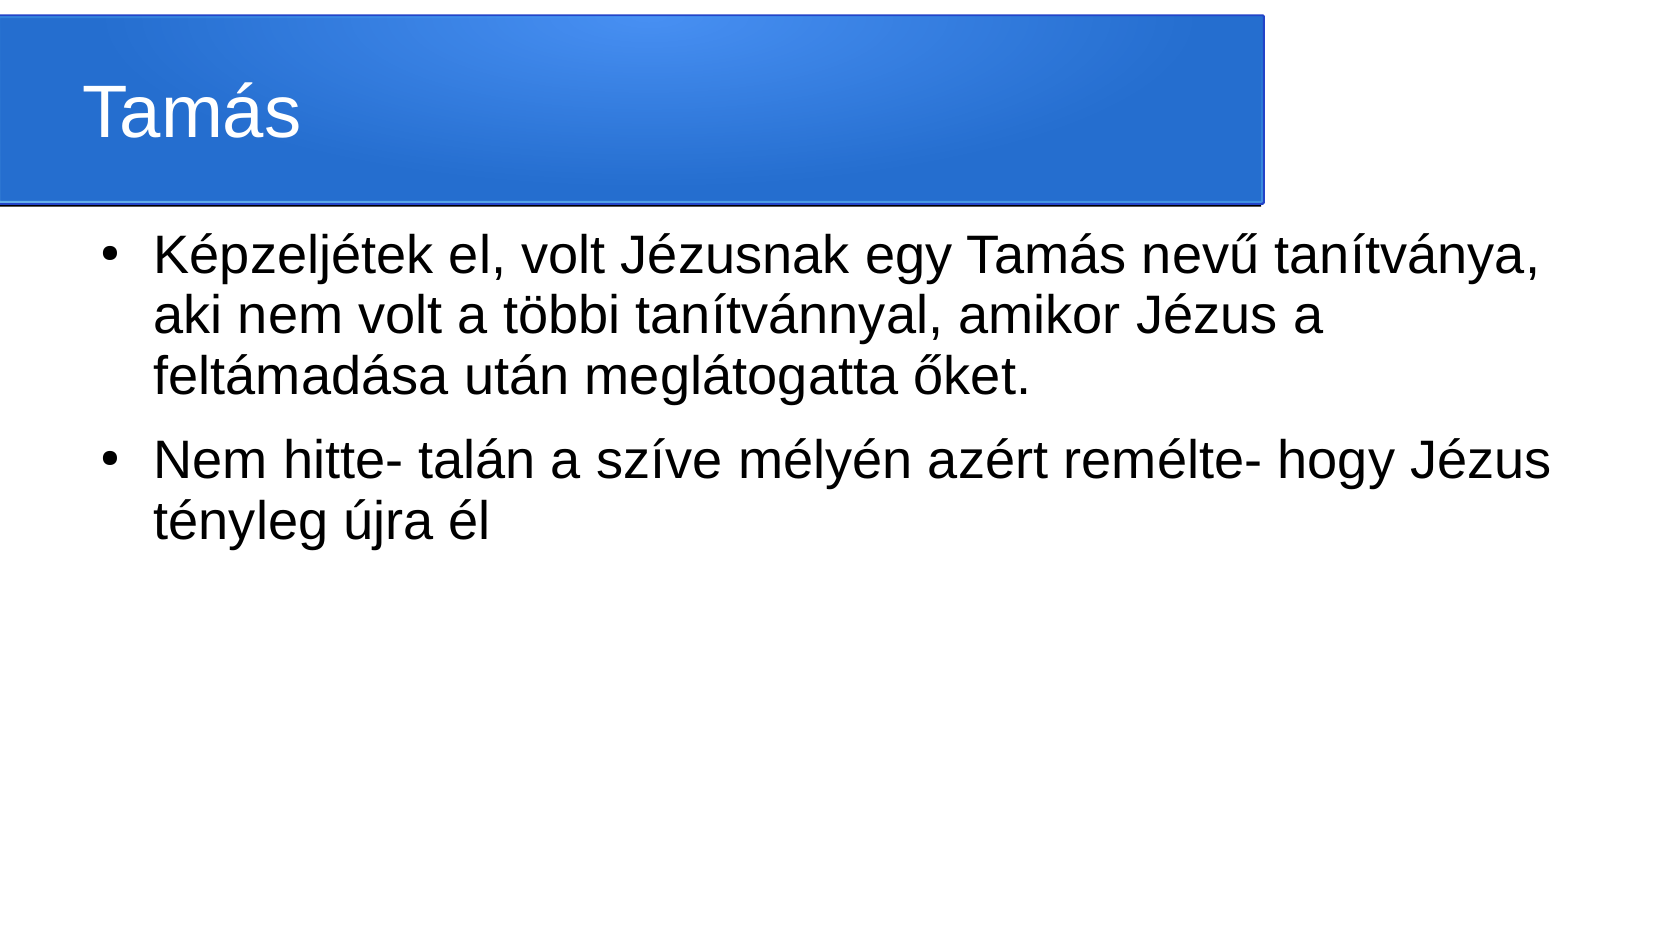

# Tamás
Képzeljétek el, volt Jézusnak egy Tamás nevű tanítványa, aki nem volt a többi tanítvánnyal, amikor Jézus a feltámadása után meglátogatta őket.
Nem hitte- talán a szíve mélyén azért remélte- hogy Jézus tényleg újra él